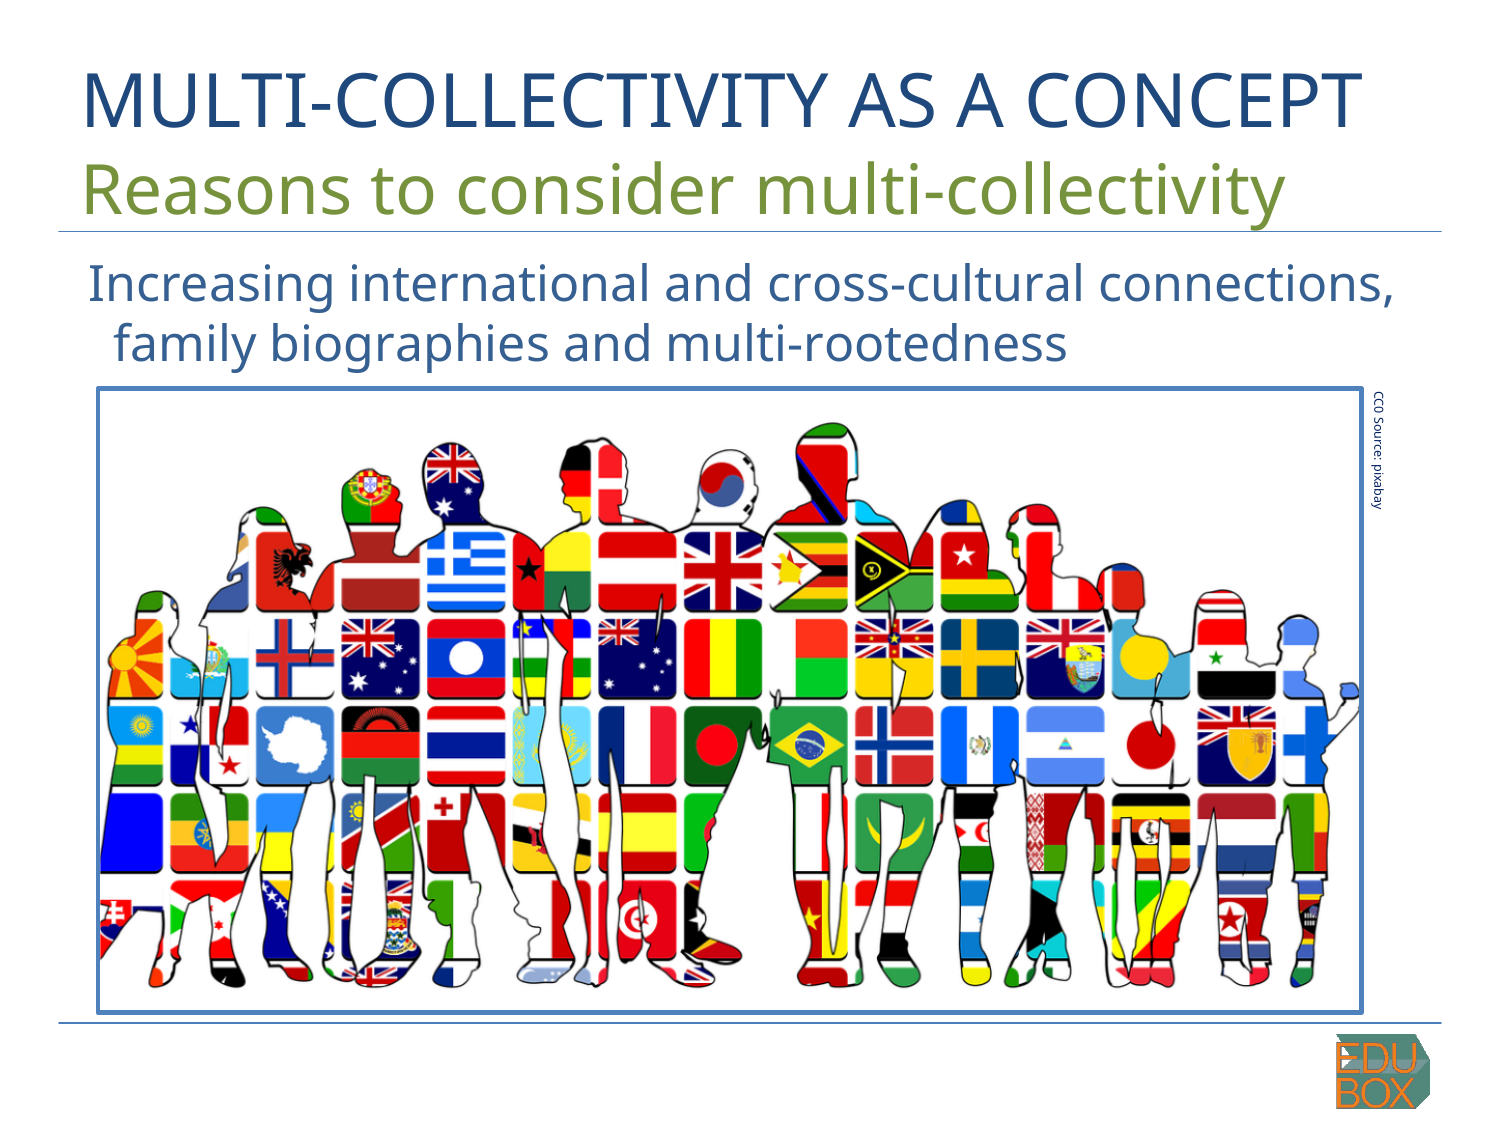

MULTI-COLLECTIVITY AS A CONCEPT
# Reasons to consider multi-collectivity
Increasing international and cross-cultural connections, family biographies and multi-rootedness
15,3%
13,3%
12,7%
CC0 Source: pixabay
47,2%
4,6%
3,8%
4,4%